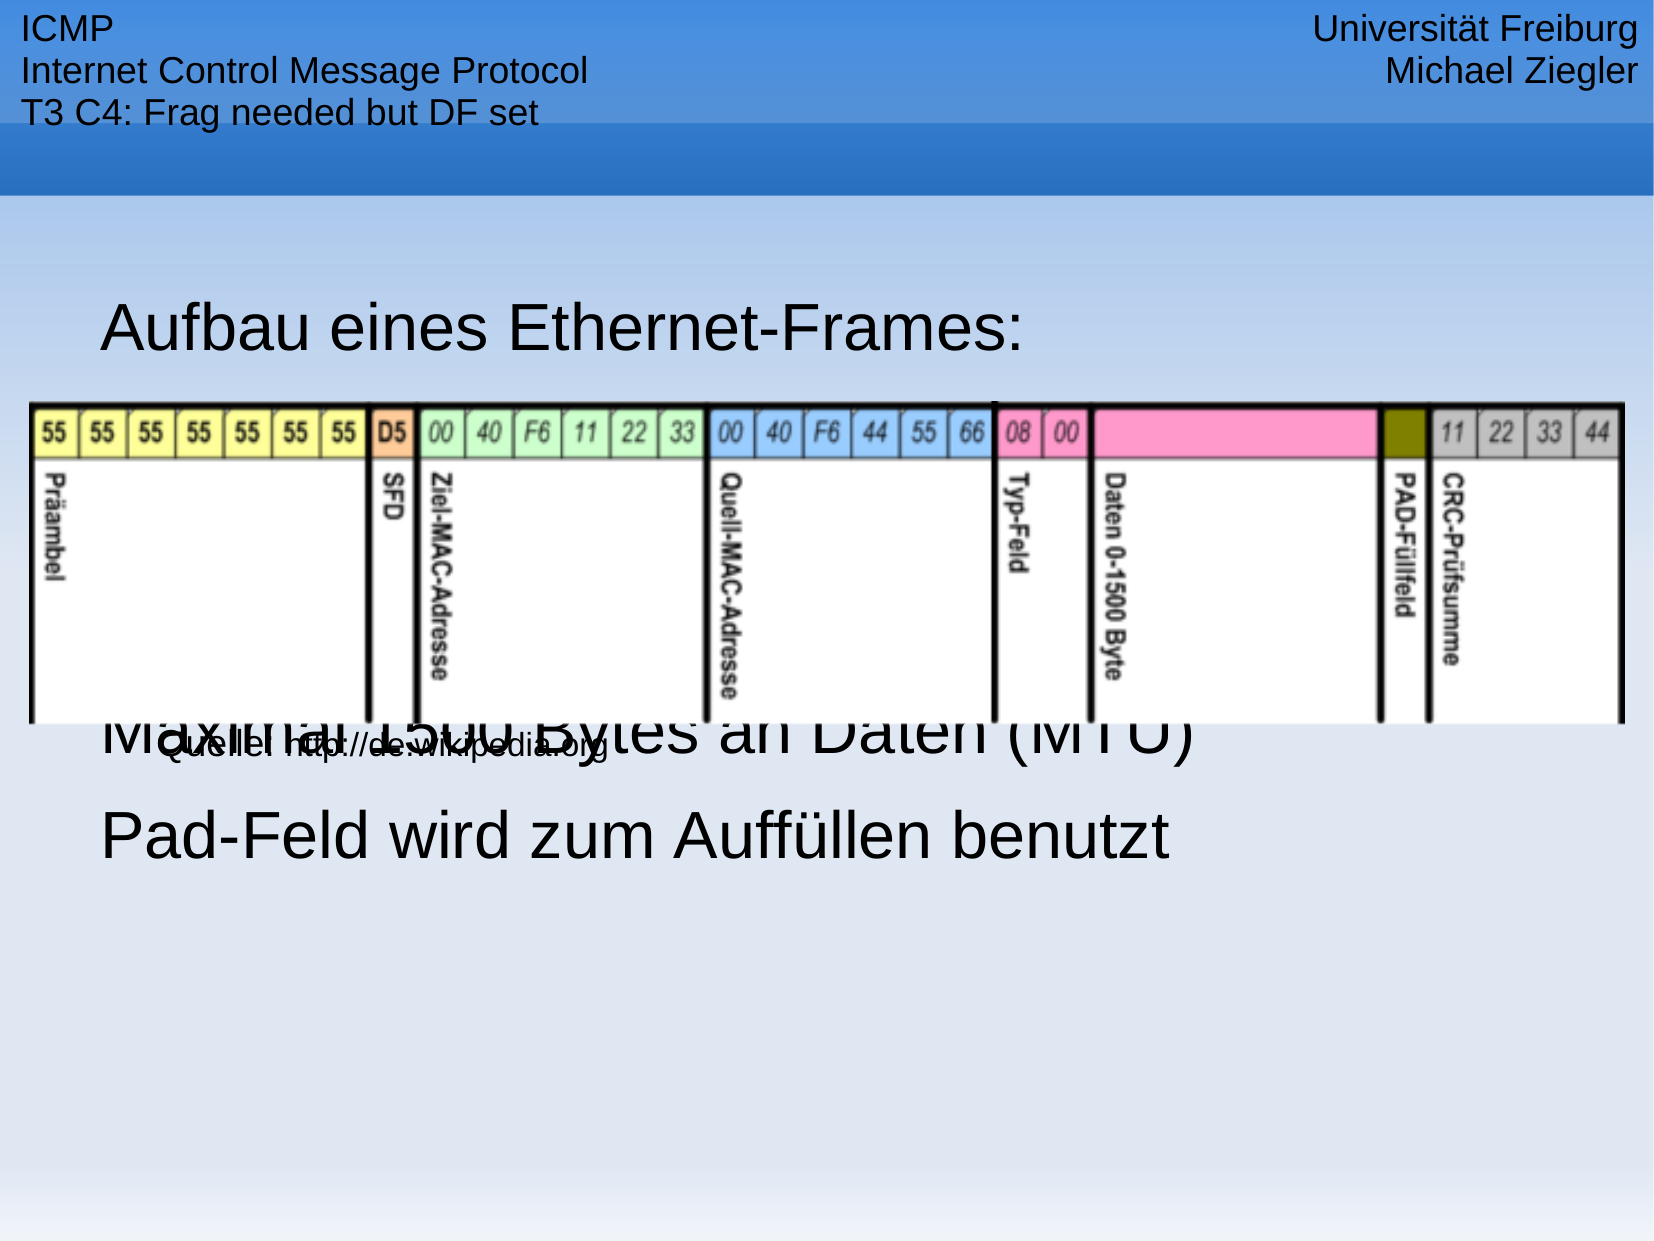

ICMP
Internet Control Message Protocol
T3 C4: Frag needed but DF set
Universität Freiburg
Michael Ziegler
# Aufbau eines Ethernet-Frames:
Maximal 1500 Bytes an Daten (MTU)
Pad-Feld wird zum Auffüllen benutzt
Quelle: http://de.wikipedia.org